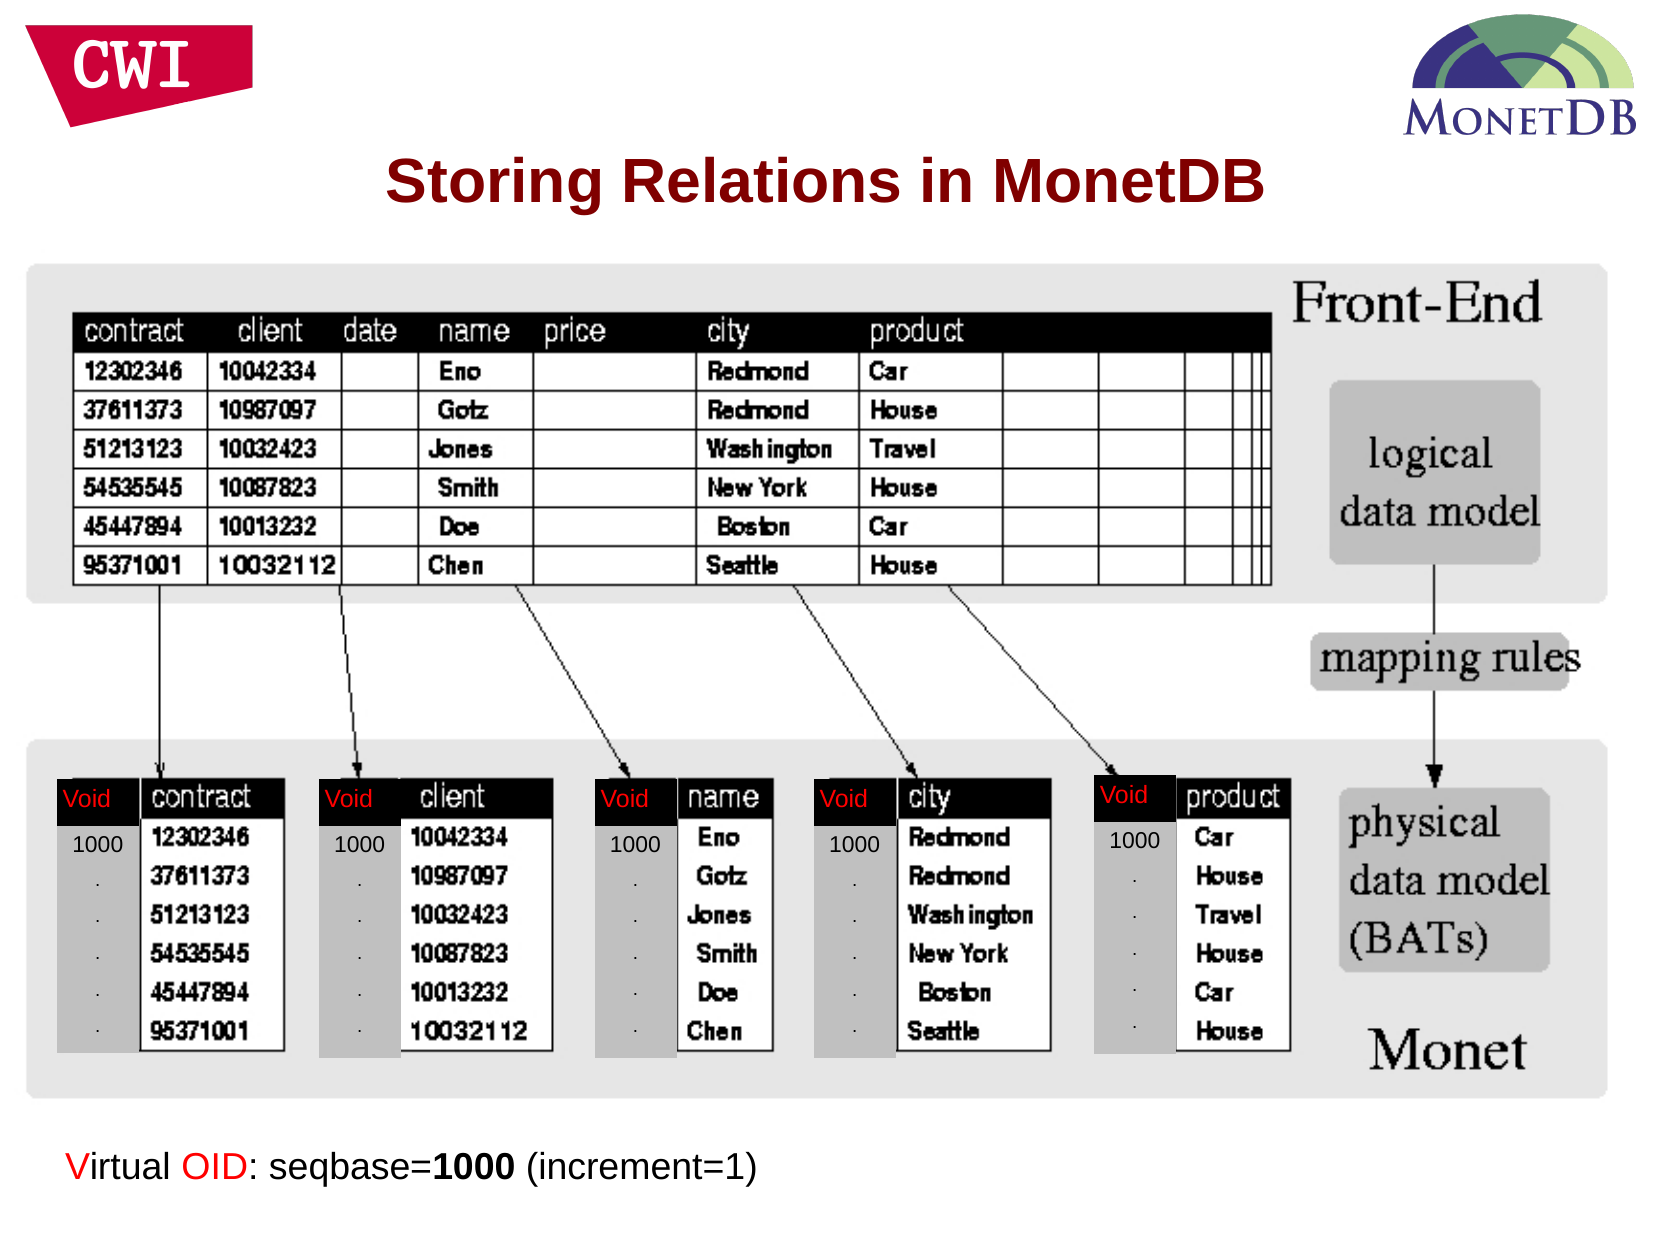

# Storing Relations in MonetDB
| Void |
| --- |
| 1000 |
| . |
| . |
| . |
| . |
| . |
| Void |
| --- |
| 1000 |
| . |
| . |
| . |
| . |
| . |
| Void |
| --- |
| 1000 |
| . |
| . |
| . |
| . |
| . |
| Void |
| --- |
| 1000 |
| . |
| . |
| . |
| . |
| . |
| Void |
| --- |
| 1000 |
| . |
| . |
| . |
| . |
| . |
Virtual OID: seqbase=1000 (increment=1)